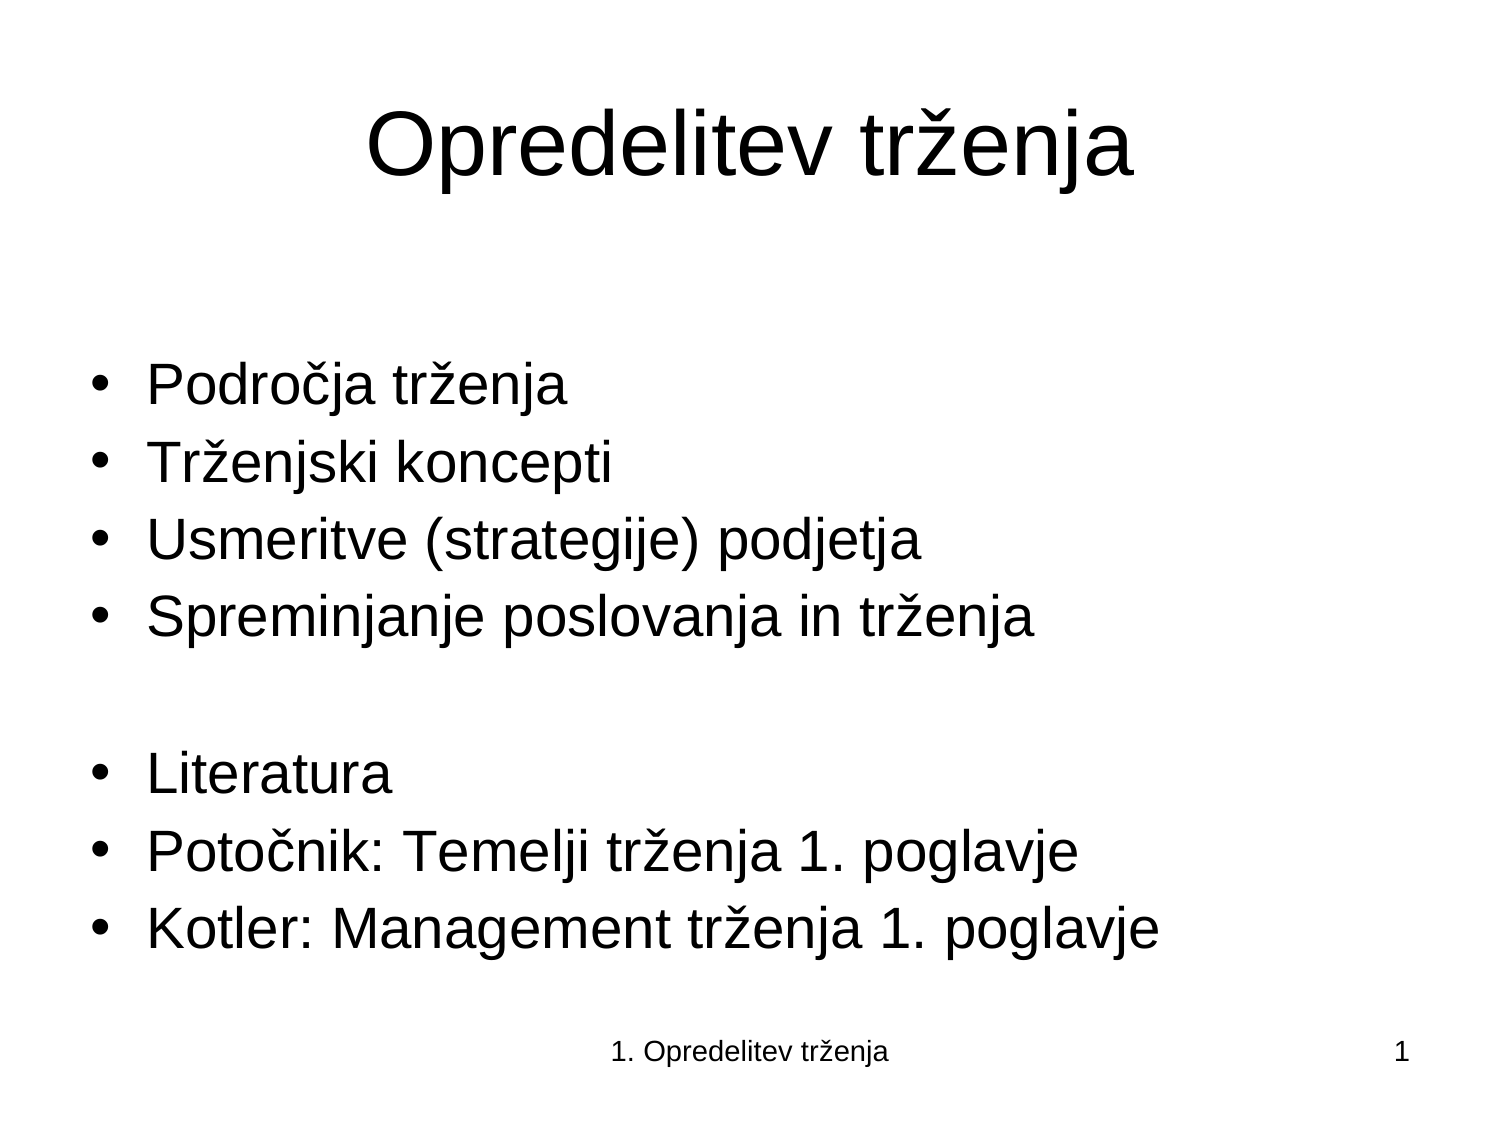

# Opredelitev trženja
Področja trženja
Trženjski koncepti
Usmeritve (strategije) podjetja
Spreminjanje poslovanja in trženja
Literatura
Potočnik: Temelji trženja 1. poglavje
Kotler: Management trženja 1. poglavje
1. Opredelitev trženja